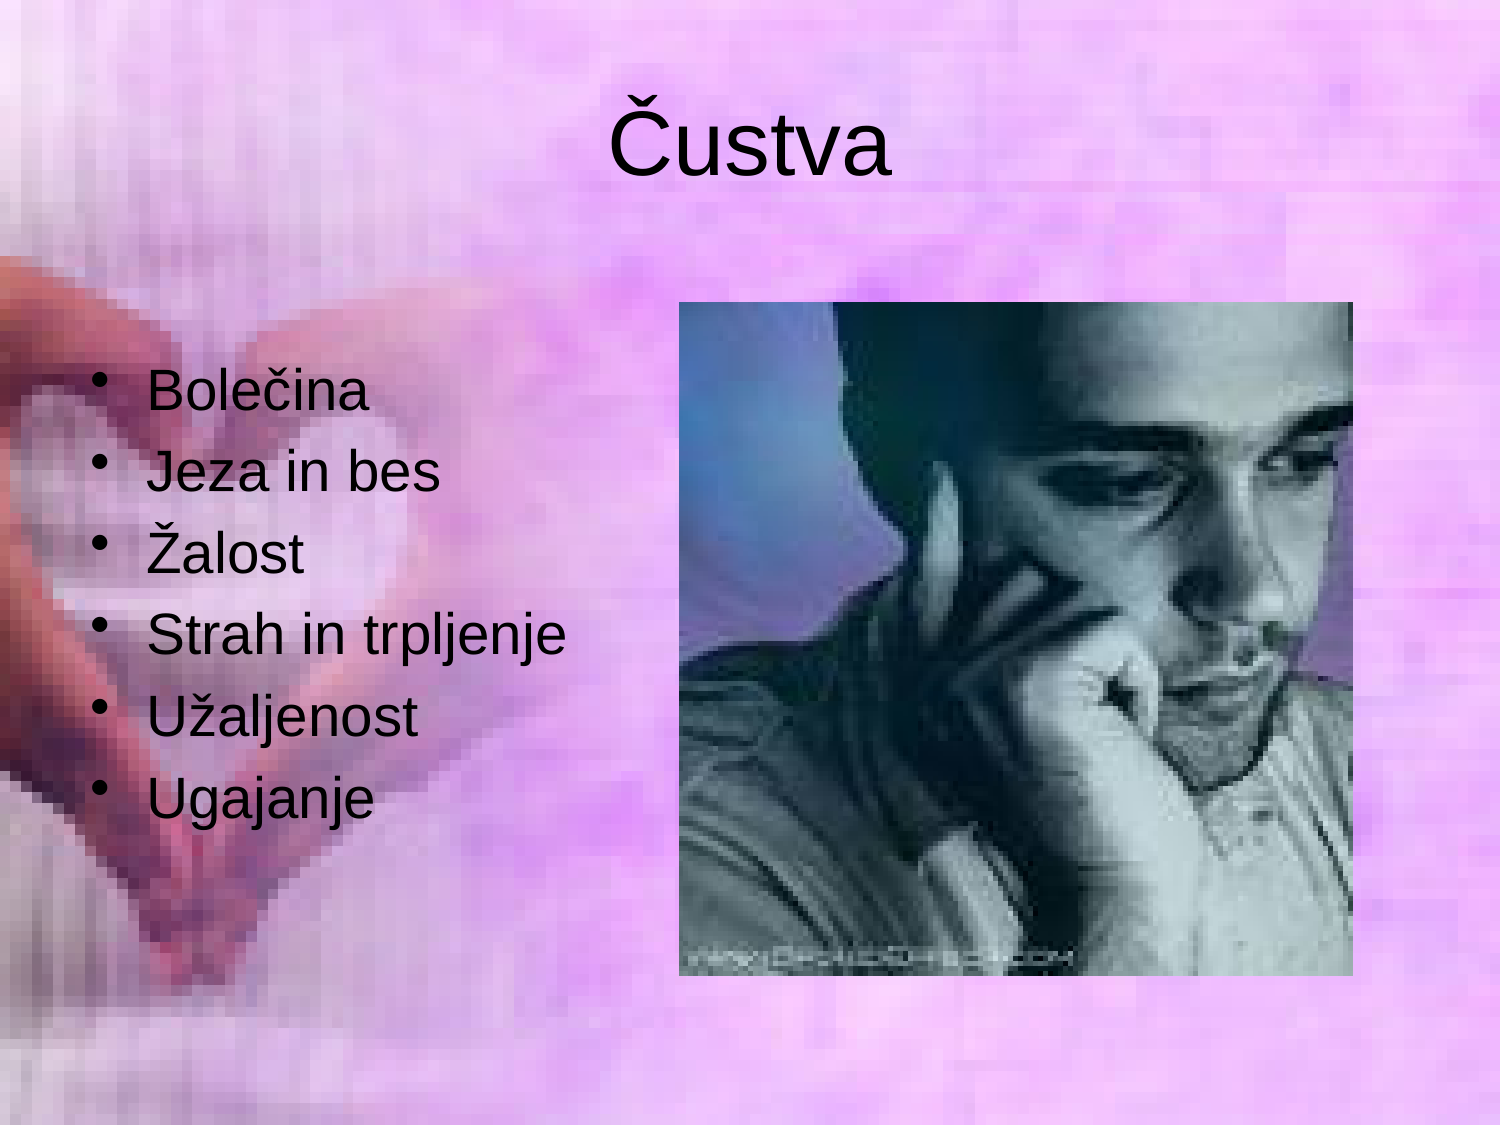

# Čustva
Bolečina
Jeza in bes
Žalost
Strah in trpljenje
Užaljenost
Ugajanje